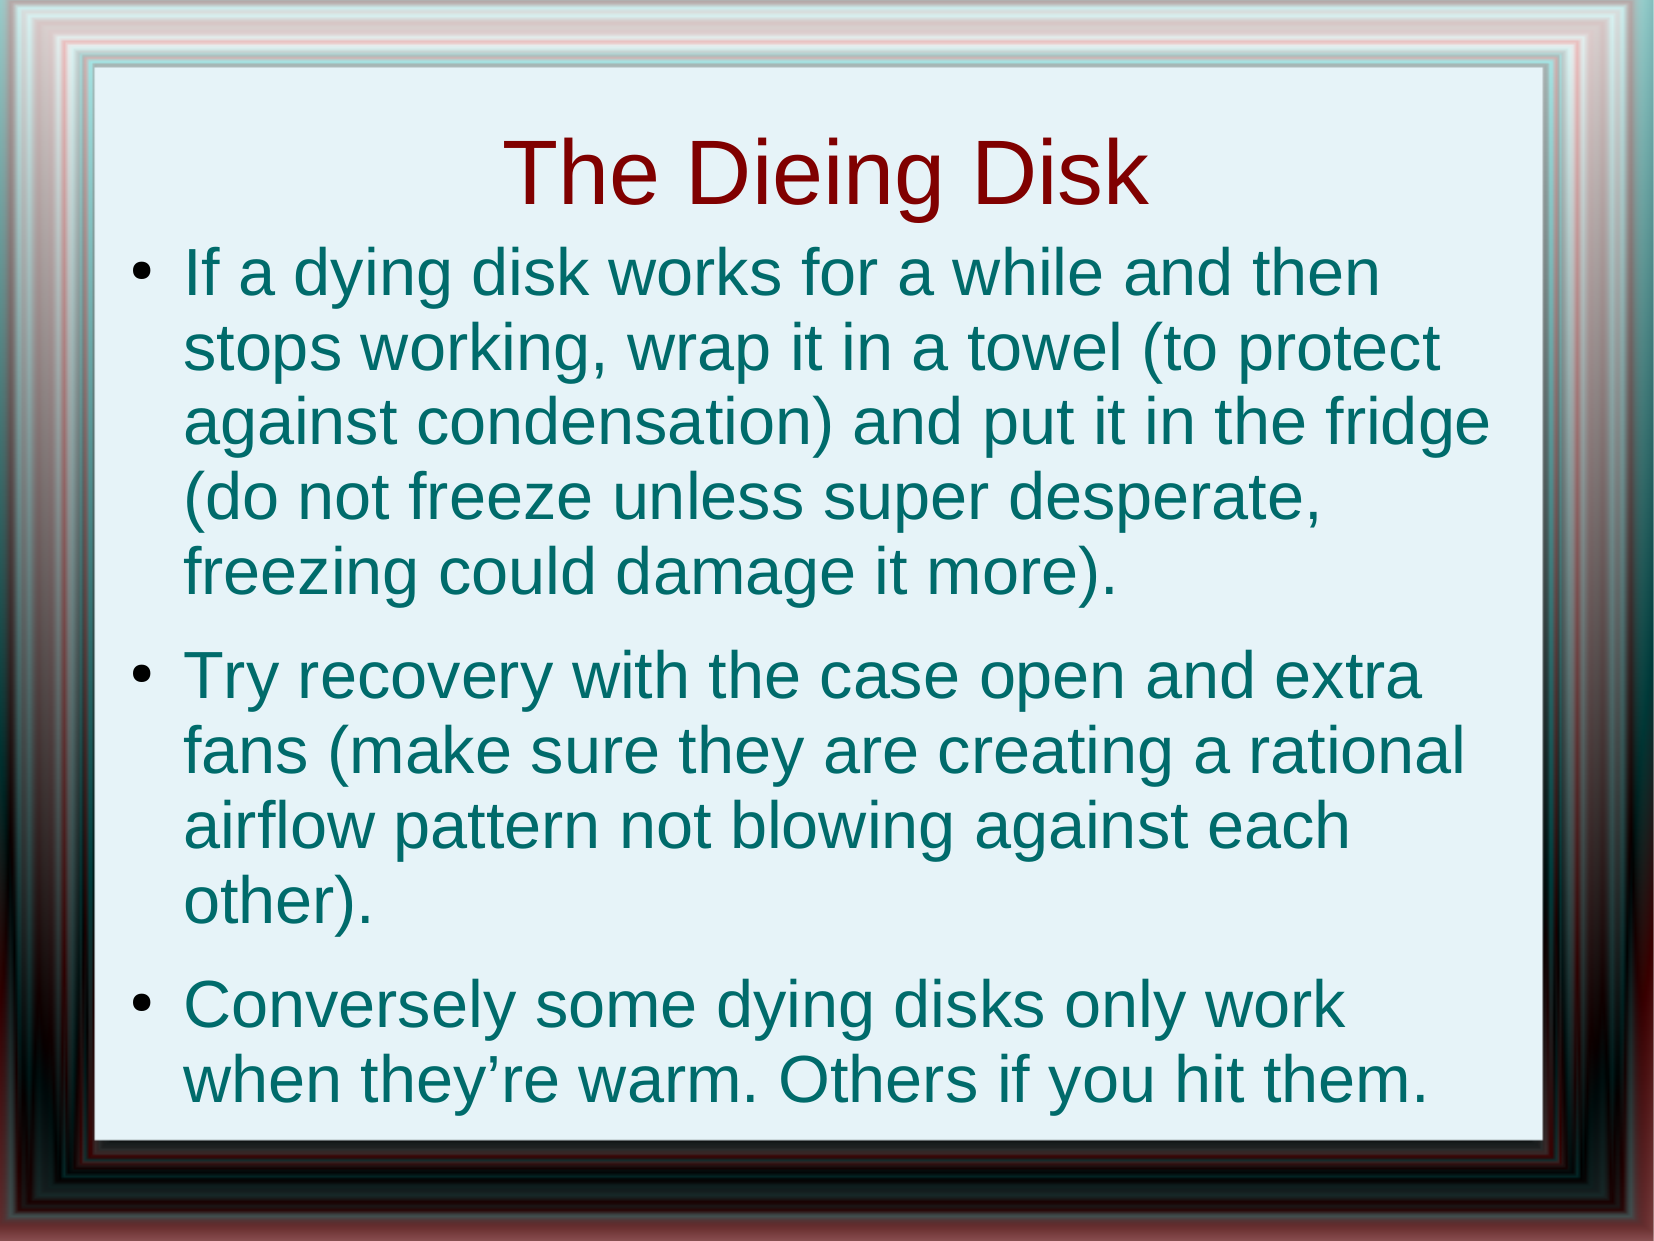

# The Dieing Disk
If a dying disk works for a while and then stops working, wrap it in a towel (to protect against condensation) and put it in the fridge (do not freeze unless super desperate, freezing could damage it more).
Try recovery with the case open and extra fans (make sure they are creating a rational airflow pattern not blowing against each other).
Conversely some dying disks only work when they’re warm. Others if you hit them.